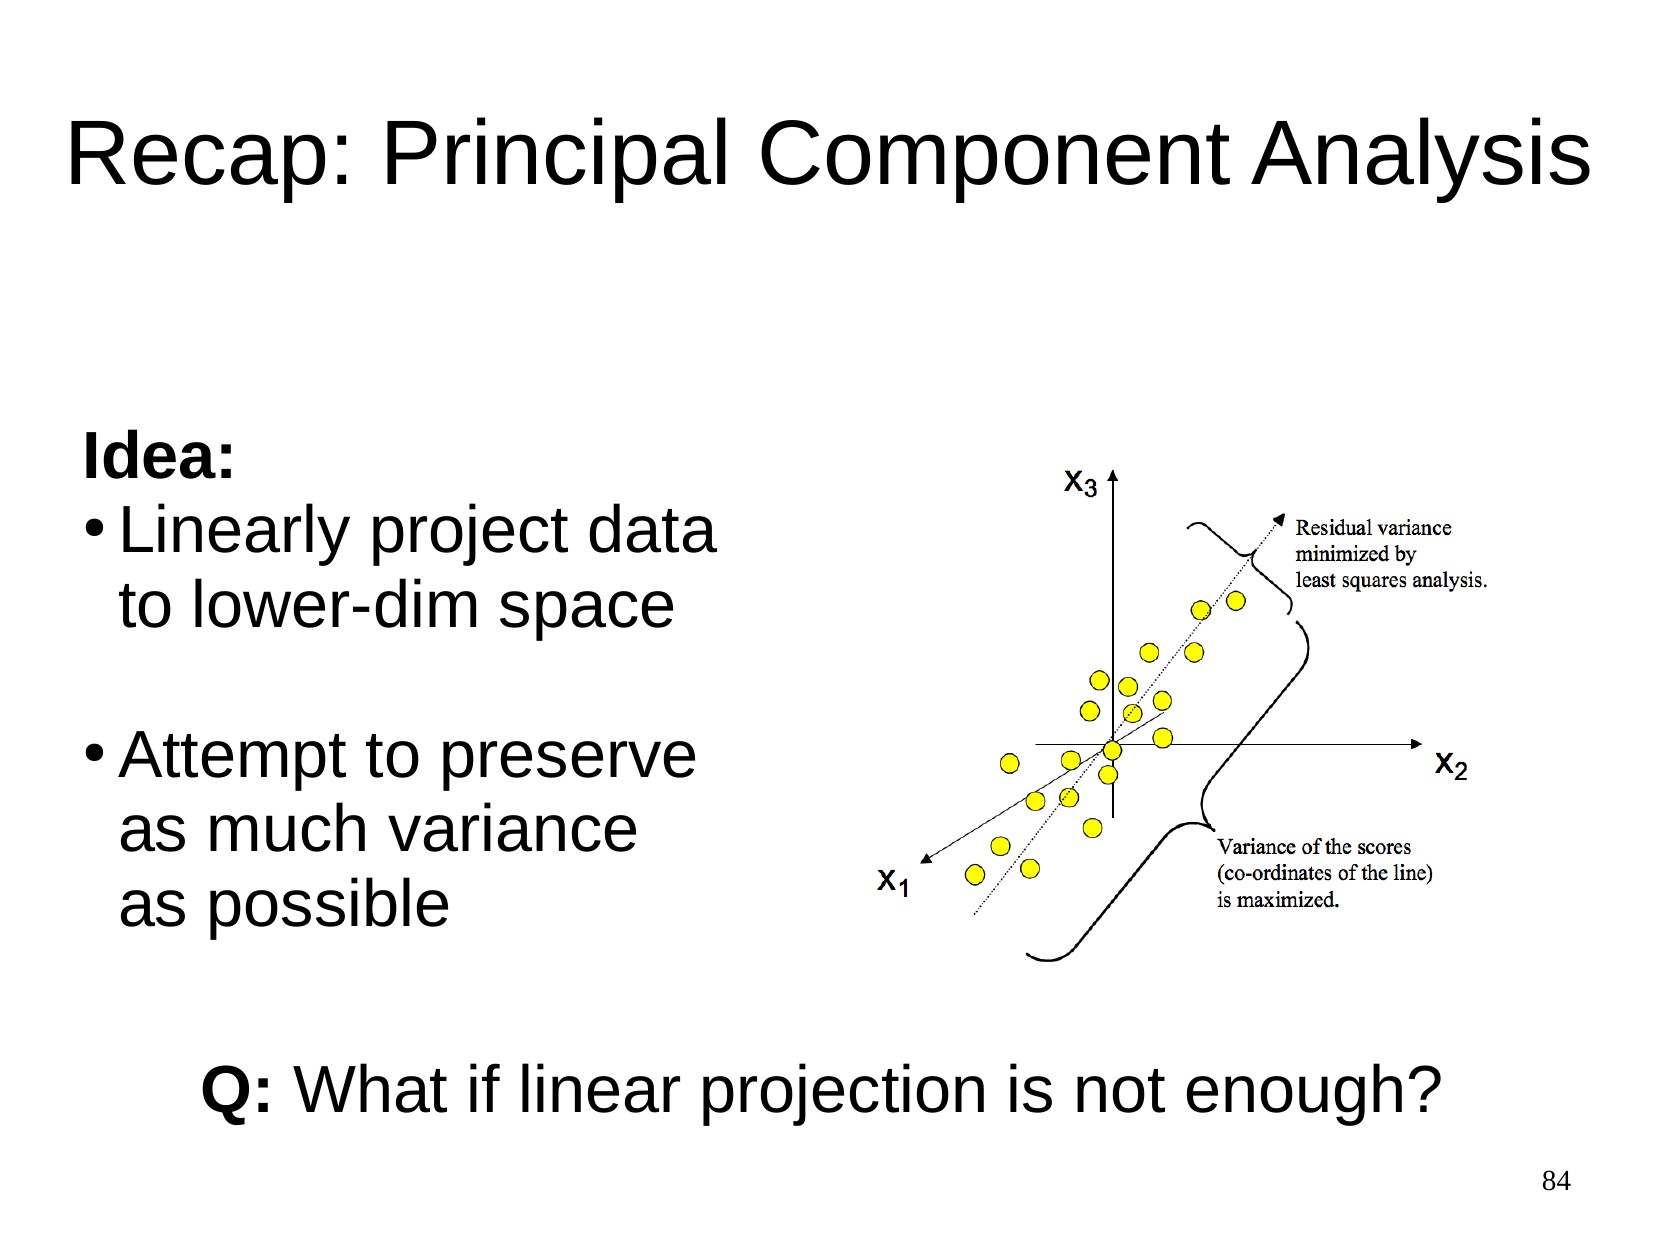

# Recap: Principal Component Analysis
Idea:
Linearly project data
to lower-dim space
Attempt to preserve
as much variance
as possible
Q: What if linear projection is not enough?
84